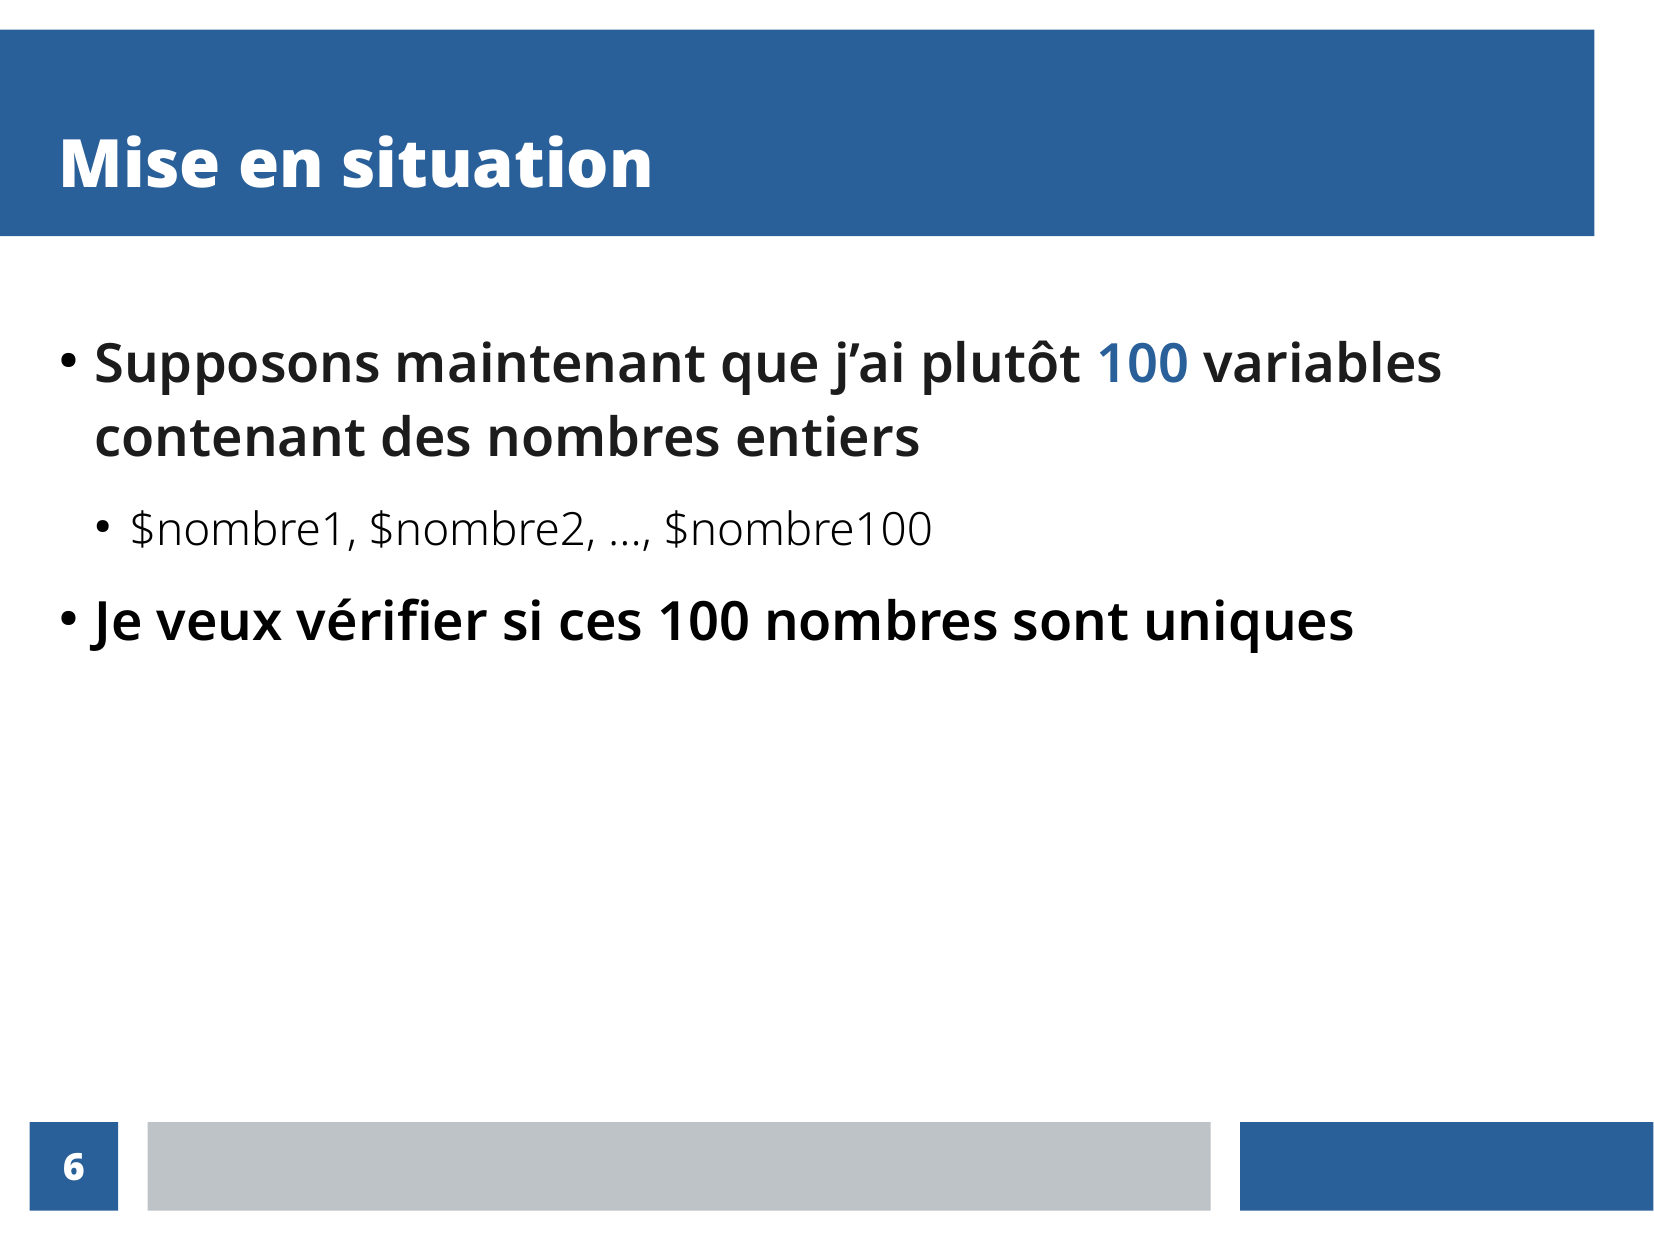

# Mise en situation
Supposons maintenant que j’ai plutôt 100 variables contenant des nombres entiers
$nombre1, $nombre2, ..., $nombre100
Je veux vérifier si ces 100 nombres sont uniques
6